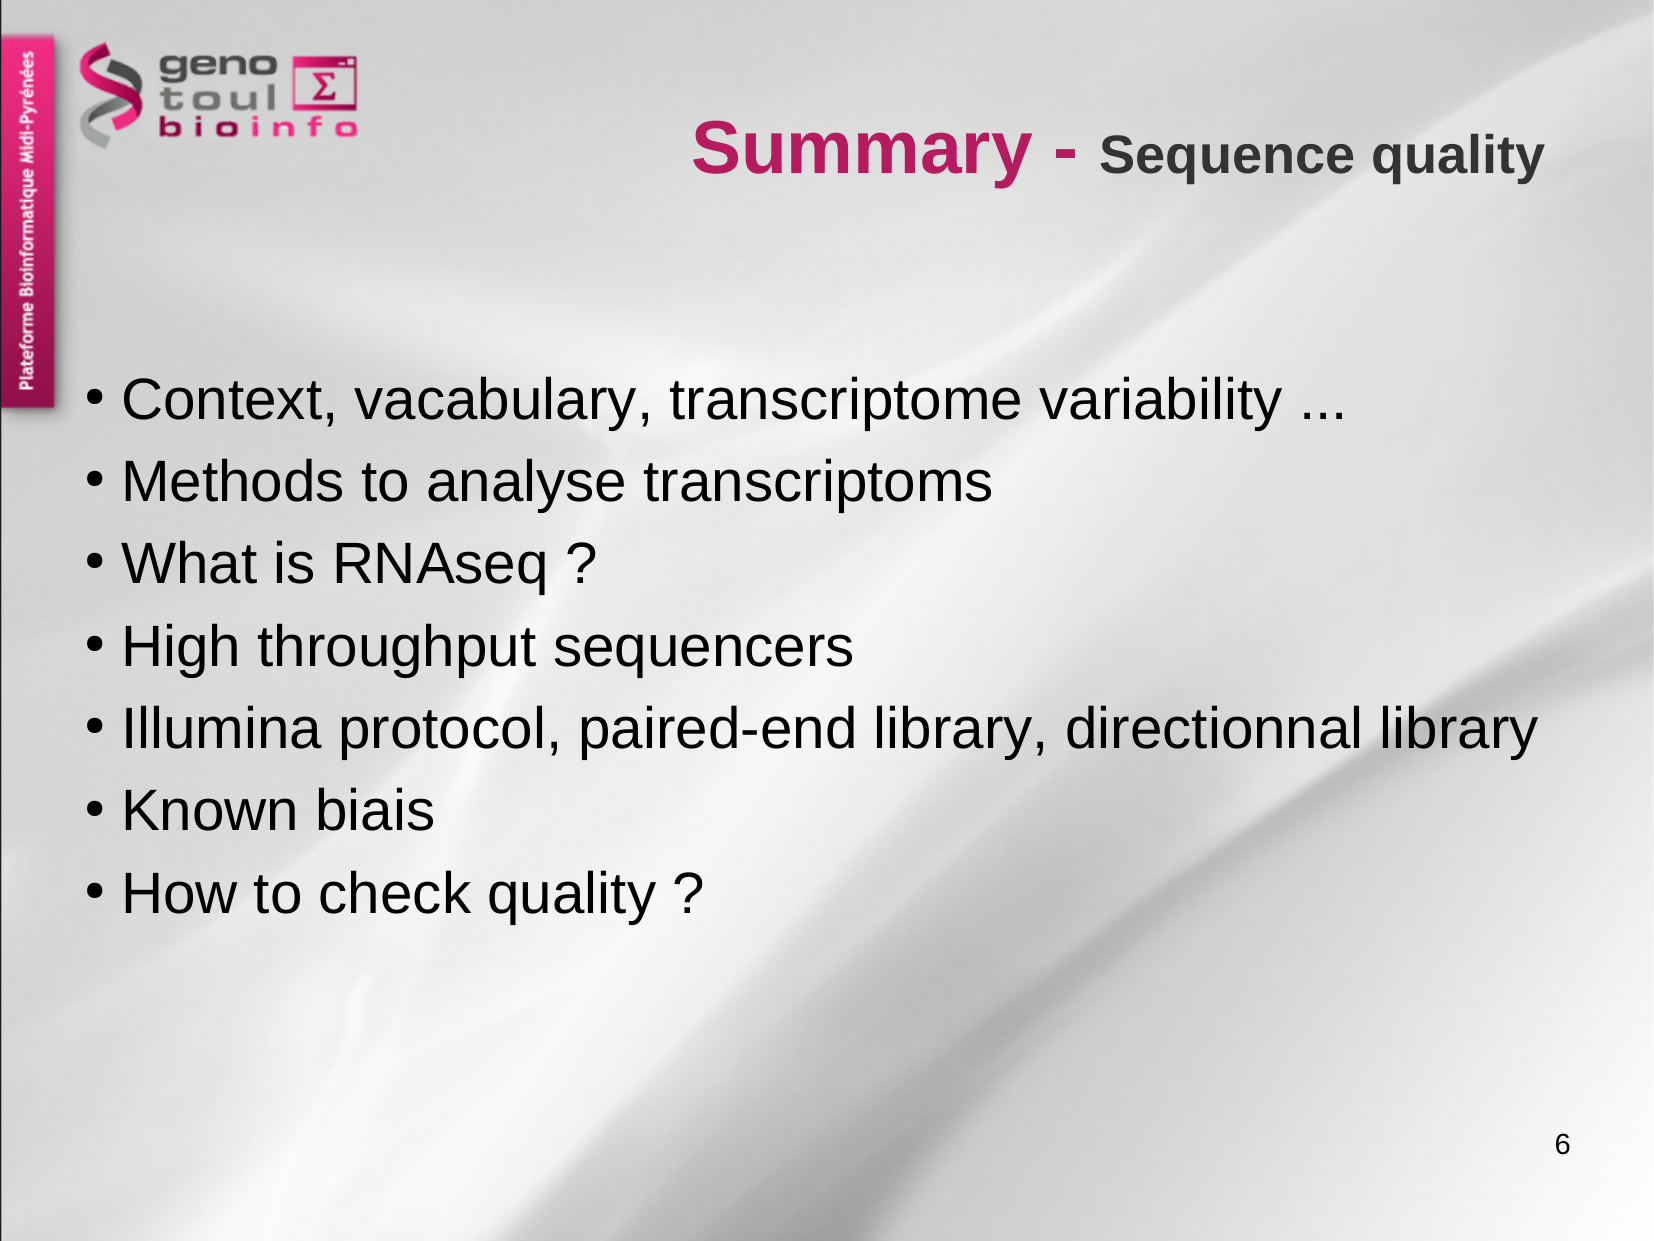

# Summary - Sequence quality
 Context, vacabulary, transcriptome variability ...
 Methods to analyse transcriptoms
 What is RNAseq ?
 High throughput sequencers
 Illumina protocol, paired-end library, directionnal library
 Known biais
 How to check quality ?